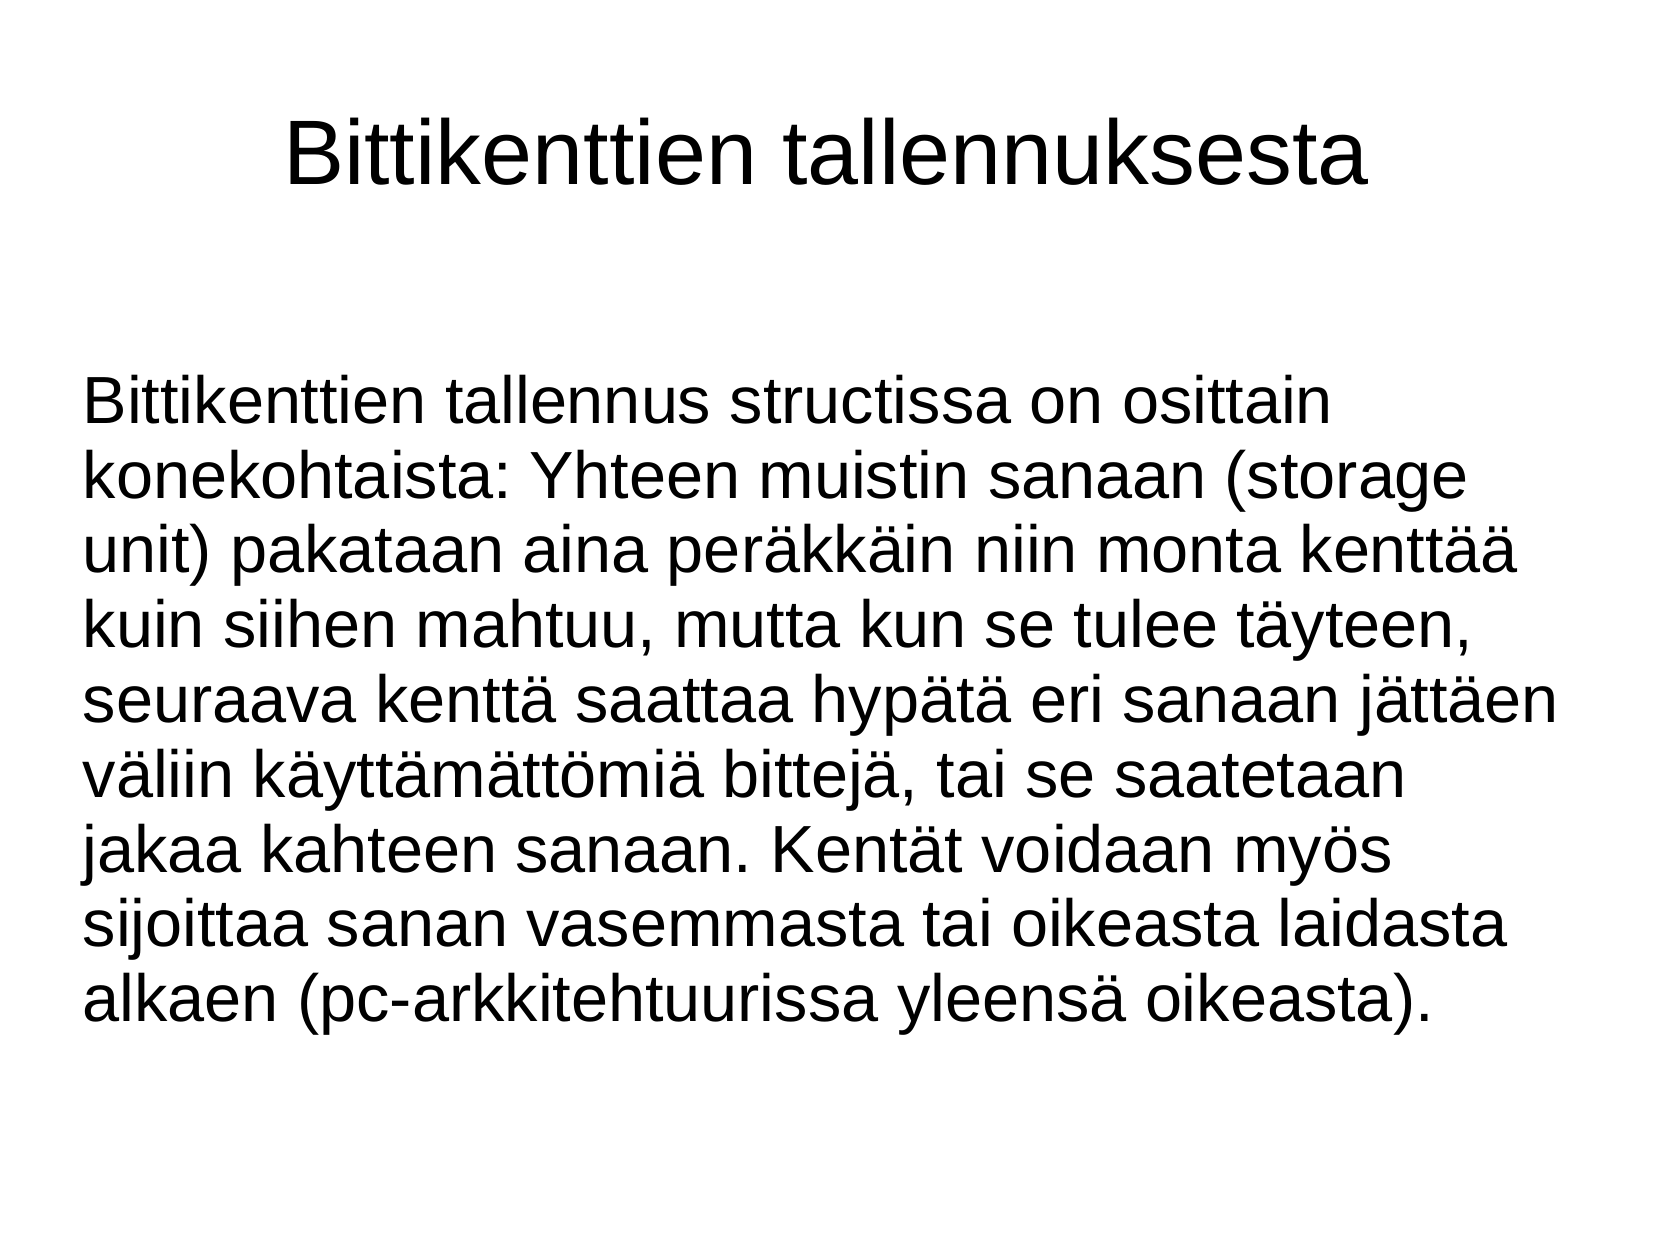

# Bittikenttien tallennuksesta
Bittikenttien tallennus structissa on osittain konekohtaista: Yhteen muistin sanaan (storage unit) pakataan aina peräkkäin niin monta kenttää kuin siihen mahtuu, mutta kun se tulee täyteen, seuraava kenttä saattaa hypätä eri sanaan jättäen väliin käyttämättömiä bittejä, tai se saatetaan jakaa kahteen sanaan. Kentät voidaan myös sijoittaa sanan vasemmasta tai oikeasta laidasta alkaen (pc-arkkitehtuurissa yleensä oikeasta).